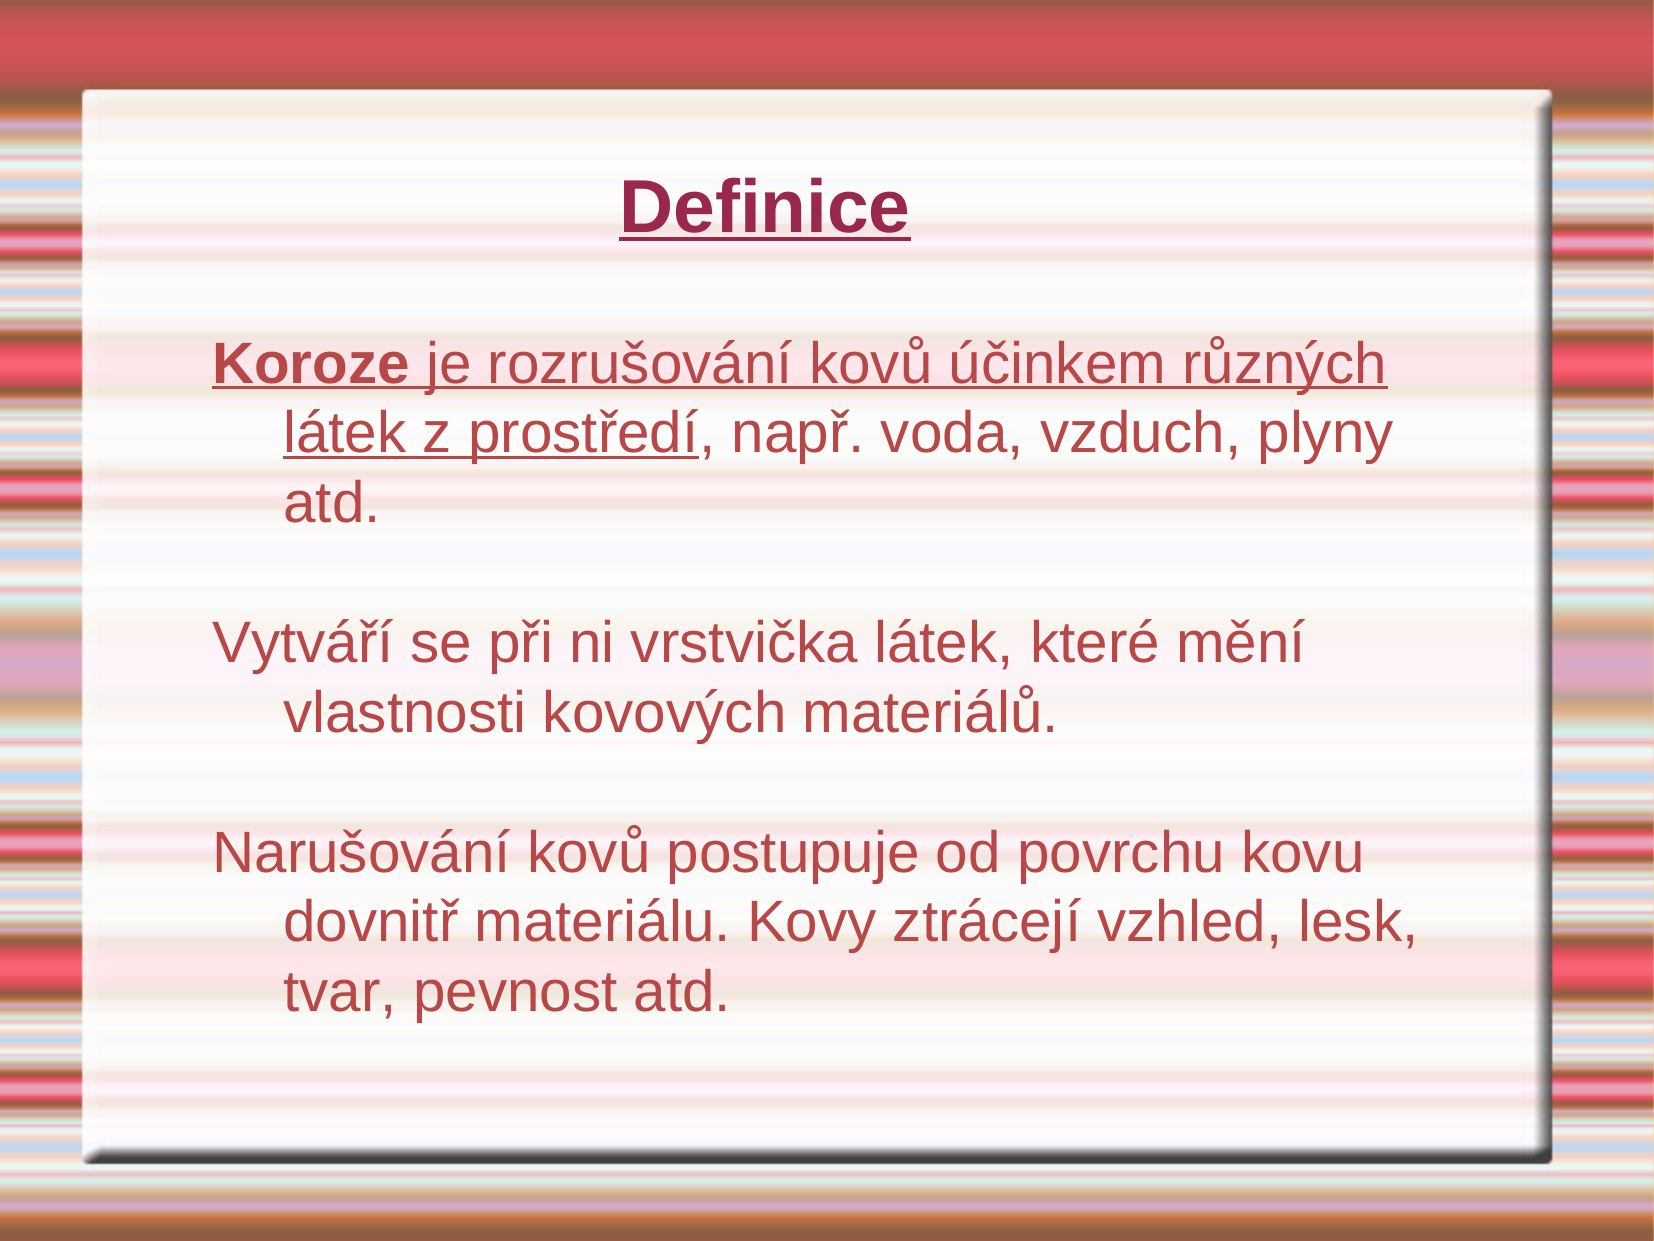

# Definice
Koroze je rozrušování kovů účinkem různých látek z prostředí, např. voda, vzduch, plyny atd.
Vytváří se při ni vrstvička látek, které mění vlastnosti kovových materiálů.
Narušování kovů postupuje od povrchu kovu dovnitř materiálu. Kovy ztrácejí vzhled, lesk, tvar, pevnost atd.